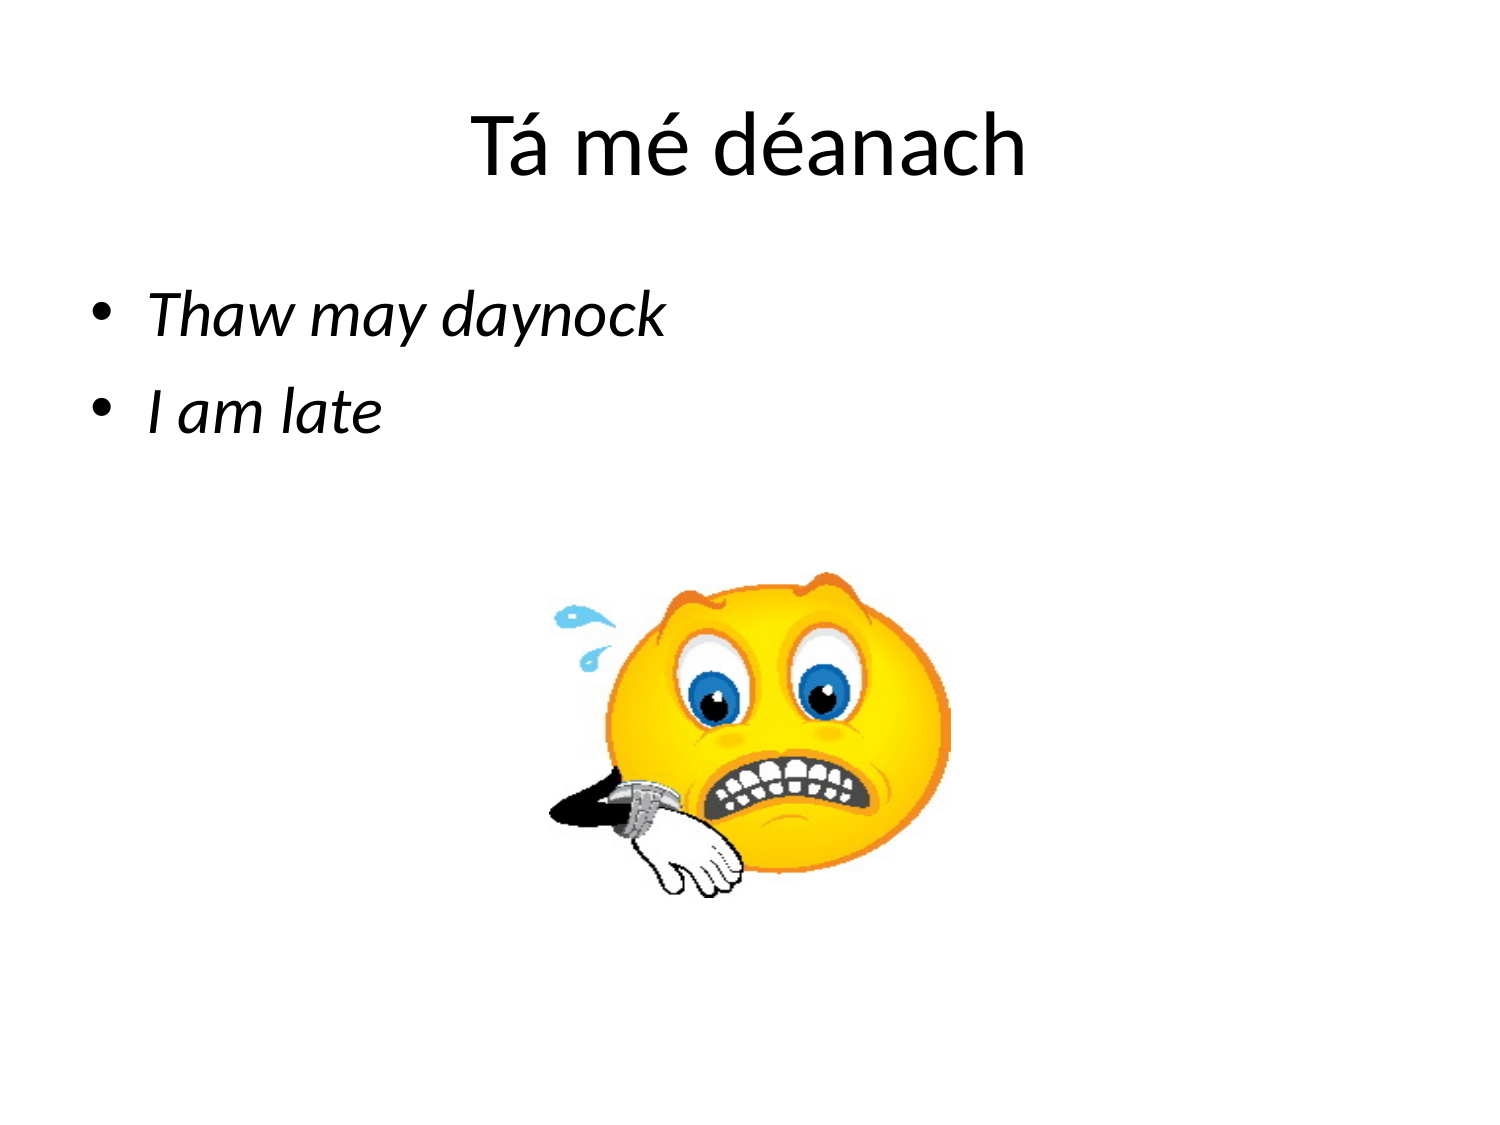

# Tá mé déanach
Thaw may daynock
I am late